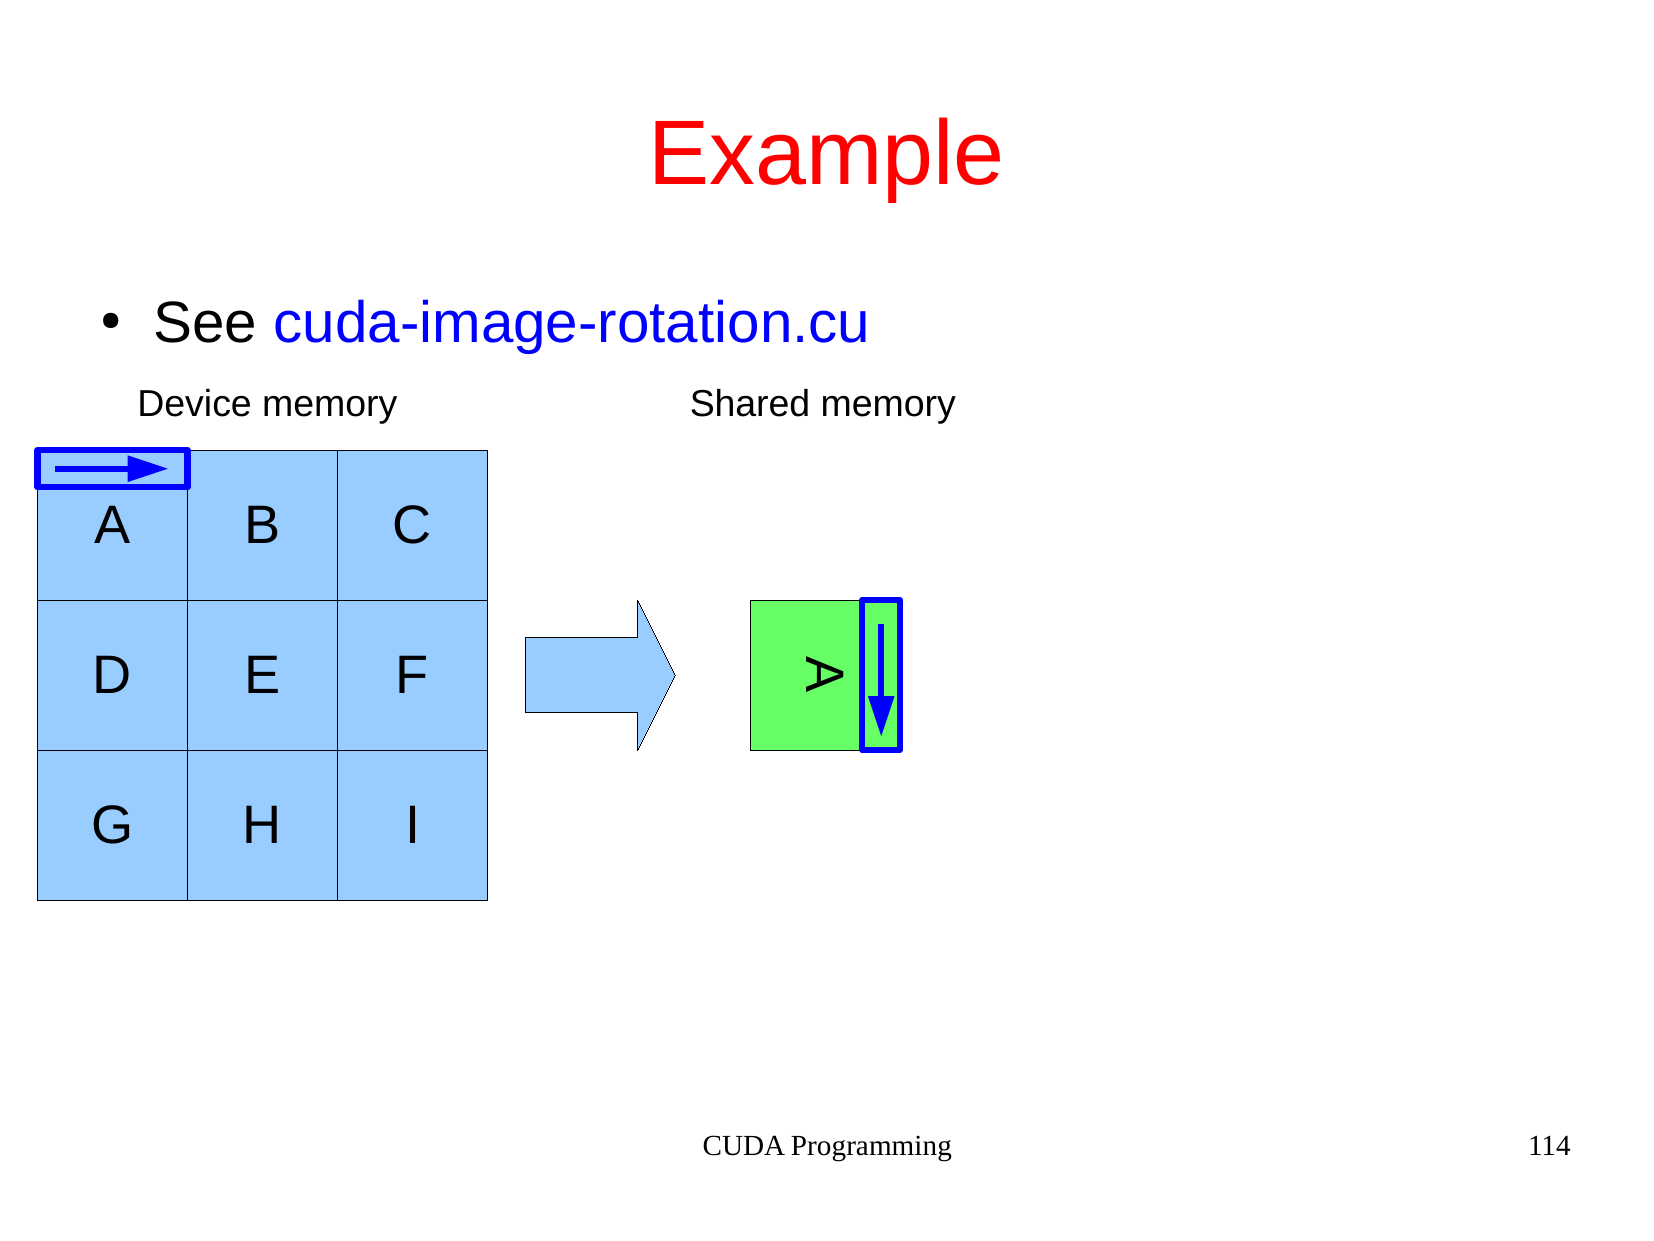

# Example
See cuda-image-rotation.cu
Device memory
Shared memory
A
B
C
D
E
F
A
G
H
I
CUDA Programming
114